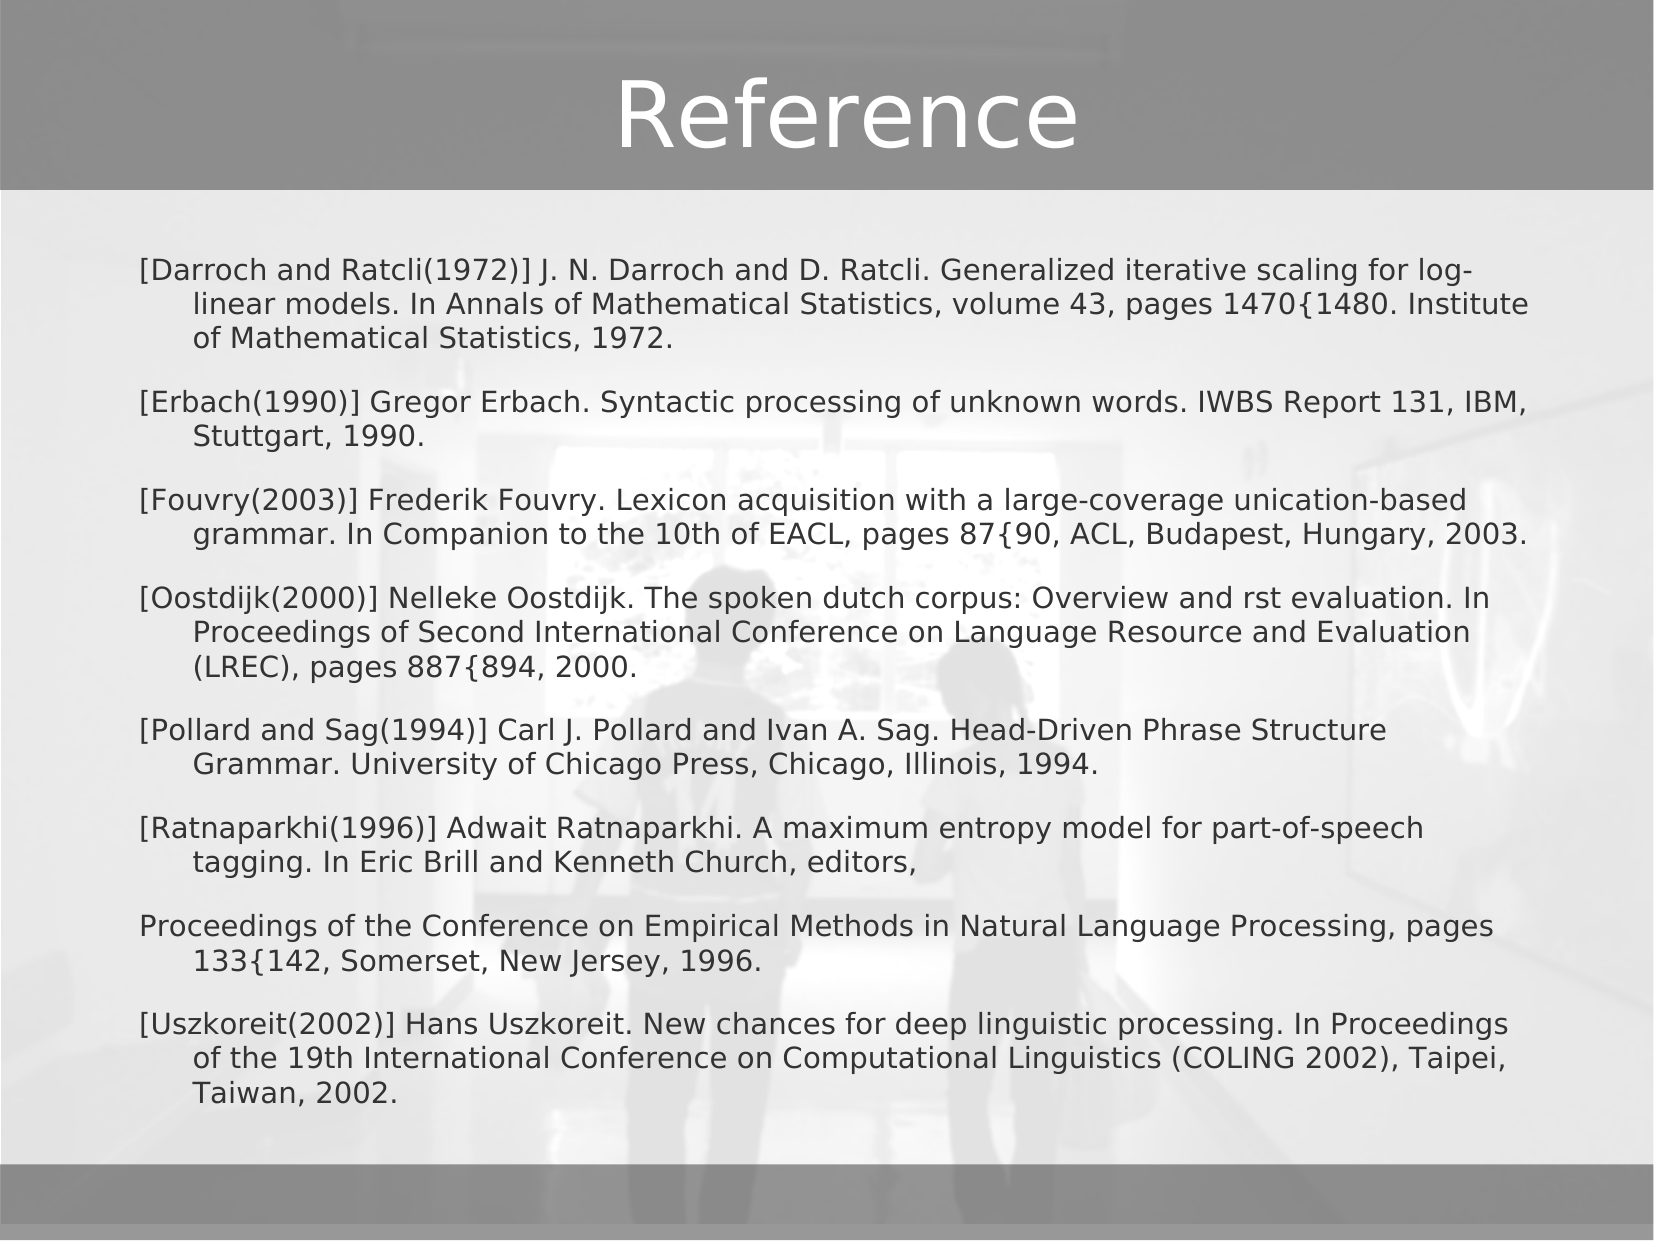

# Reference
[Darroch and Ratcli(1972)] J. N. Darroch and D. Ratcli. Generalized iterative scaling for log-linear models. In Annals of Mathematical Statistics, volume 43, pages 1470{1480. Institute of Mathematical Statistics, 1972.
[Erbach(1990)] Gregor Erbach. Syntactic processing of unknown words. IWBS Report 131, IBM, Stuttgart, 1990.
[Fouvry(2003)] Frederik Fouvry. Lexicon acquisition with a large-coverage unication-based grammar. In Companion to the 10th of EACL, pages 87{90, ACL, Budapest, Hungary, 2003.
[Oostdijk(2000)] Nelleke Oostdijk. The spoken dutch corpus: Overview and rst evaluation. In Proceedings of Second International Conference on Language Resource and Evaluation (LREC), pages 887{894, 2000.
[Pollard and Sag(1994)] Carl J. Pollard and Ivan A. Sag. Head-Driven Phrase Structure Grammar. University of Chicago Press, Chicago, Illinois, 1994.
[Ratnaparkhi(1996)] Adwait Ratnaparkhi. A maximum entropy model for part-of-speech tagging. In Eric Brill and Kenneth Church, editors,
Proceedings of the Conference on Empirical Methods in Natural Language Processing, pages 133{142, Somerset, New Jersey, 1996.
[Uszkoreit(2002)] Hans Uszkoreit. New chances for deep linguistic processing. In Proceedings of the 19th International Conference on Computational Linguistics (COLING 2002), Taipei, Taiwan, 2002.